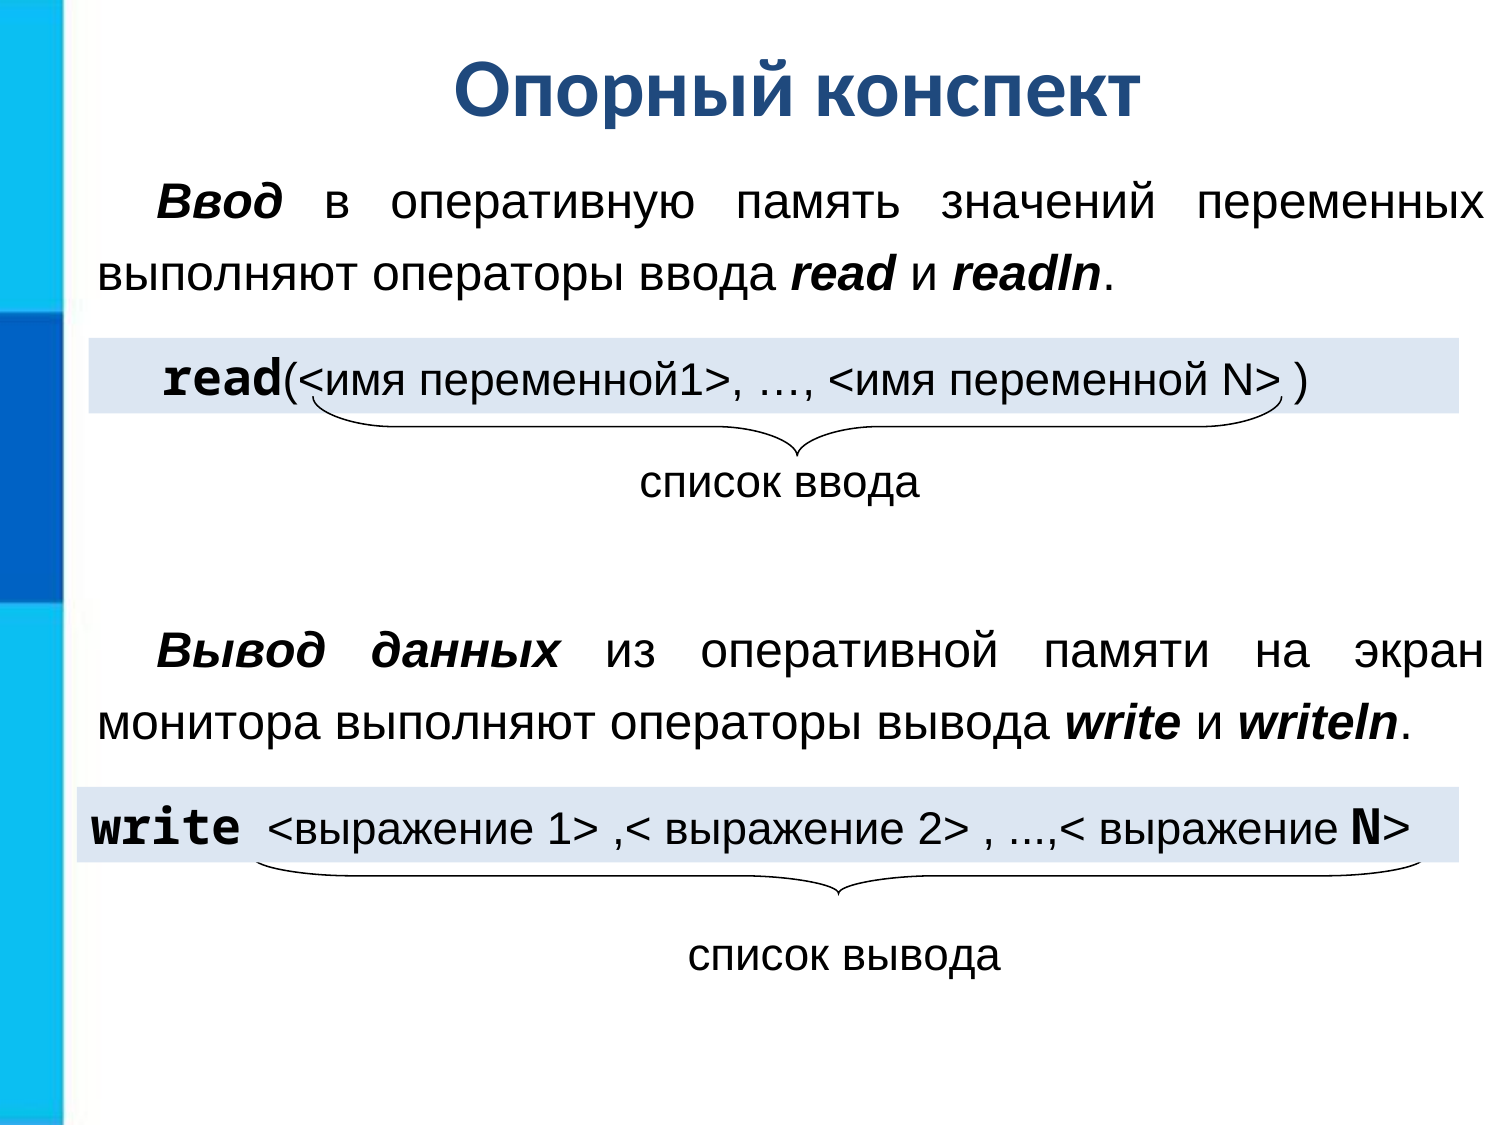

Опорный конспект
Ввод в оперативную память значений переменных выполняют операторы ввода read и readln.
read(<имя переменной1>, …, <имя переменной N> )
список ввода
Вывод данных из оперативной памяти на экран монитора выполняют операторы вывода write и writeln.
write <выражение 1> ,< выражение 2> , ...,< выражение N>
список вывода